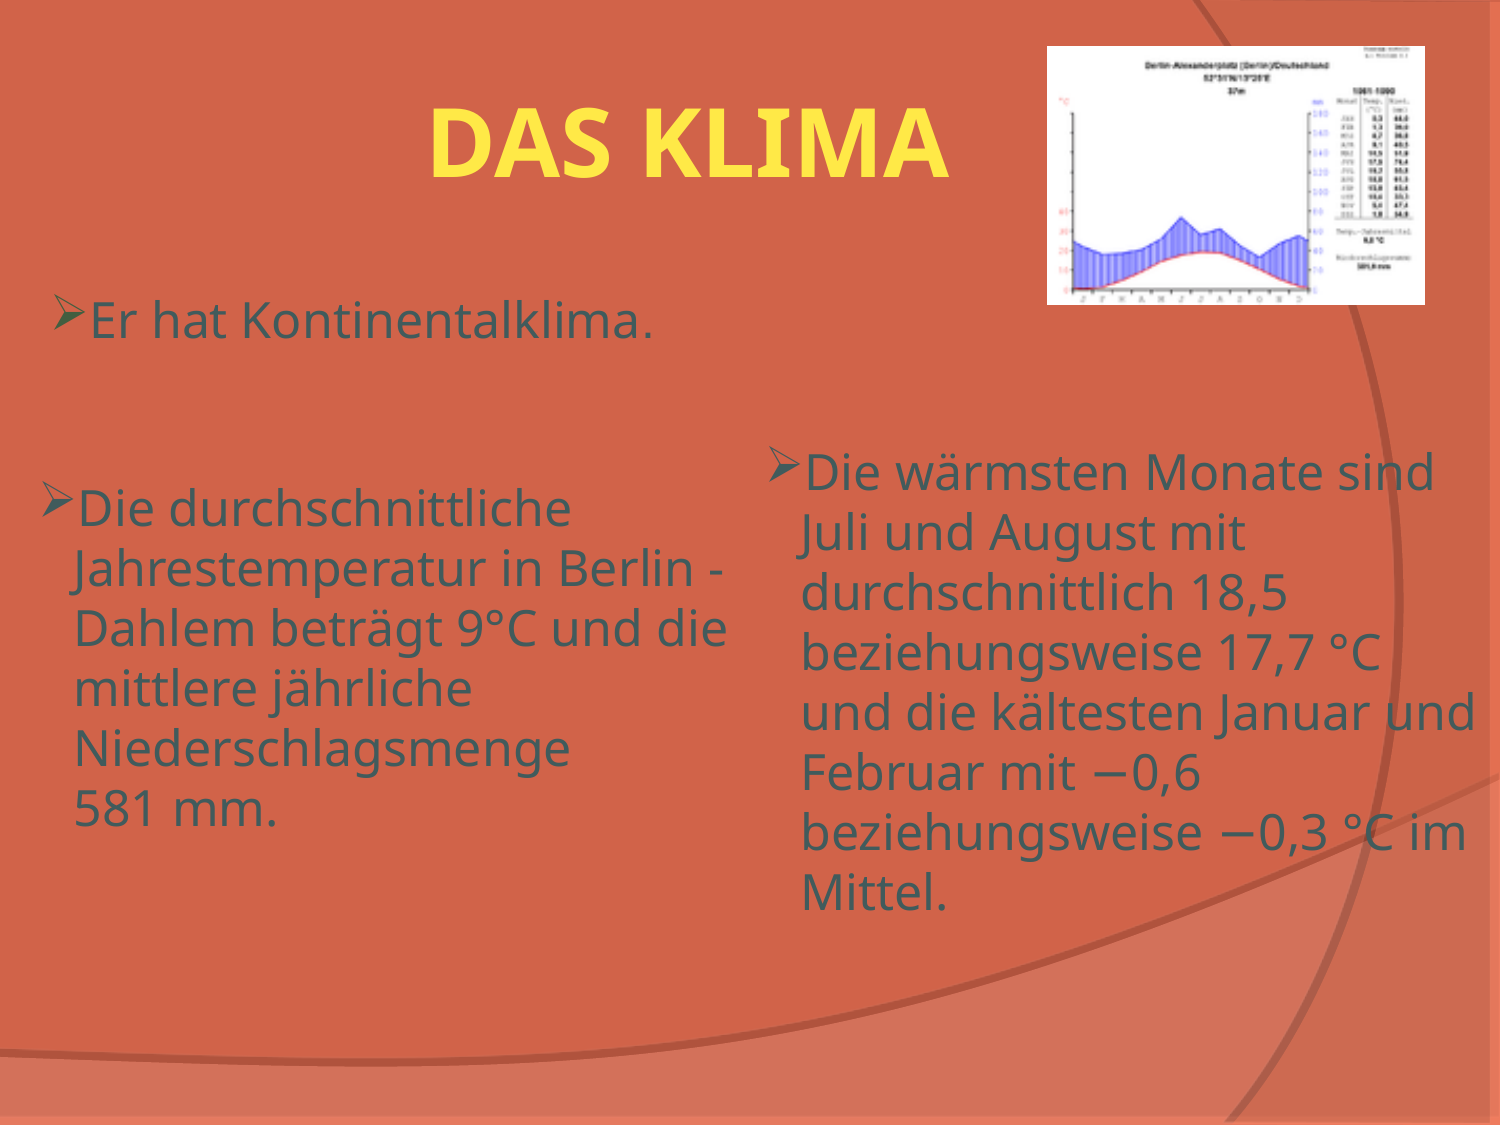

# DAS KLIMA
Er hat Kontinentalklima.
Die wärmsten Monate sind Juli und August mit durchschnittlich 18,5 beziehungsweise 17,7 °C und die kältesten Januar und Februar mit −0,6 beziehungsweise −0,3 °C im Mittel.
Die durchschnittliche Jahrestemperatur in Berlin - Dahlem beträgt 9°C und die mittlere jährliche Niederschlagsmenge 581 mm.